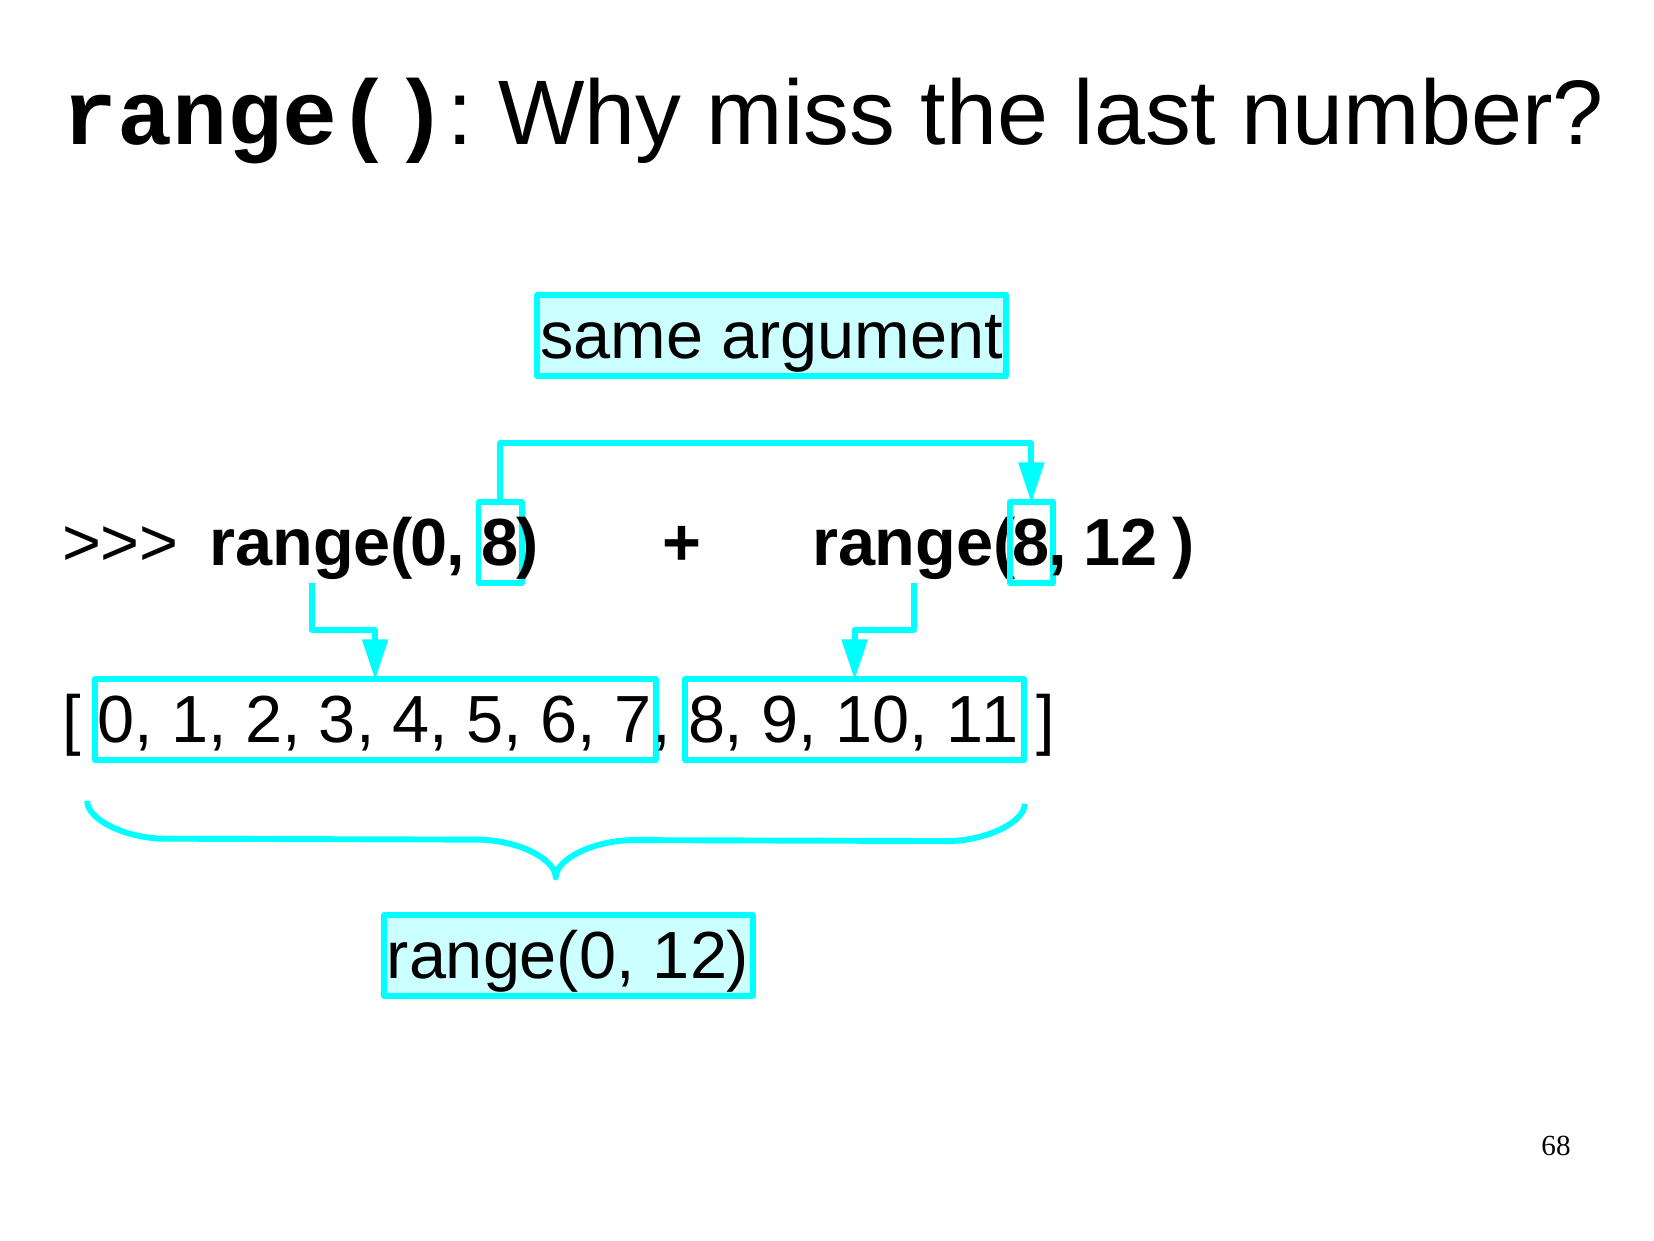

range(): Why miss the last number?
same argument
+
>>>
range(
0
,
8
)
range(
8
,
12
)
[
0, 1, 2, 3, 4, 5, 6, 7
,
8, 9, 10, 11
]
range(0, 12)
68